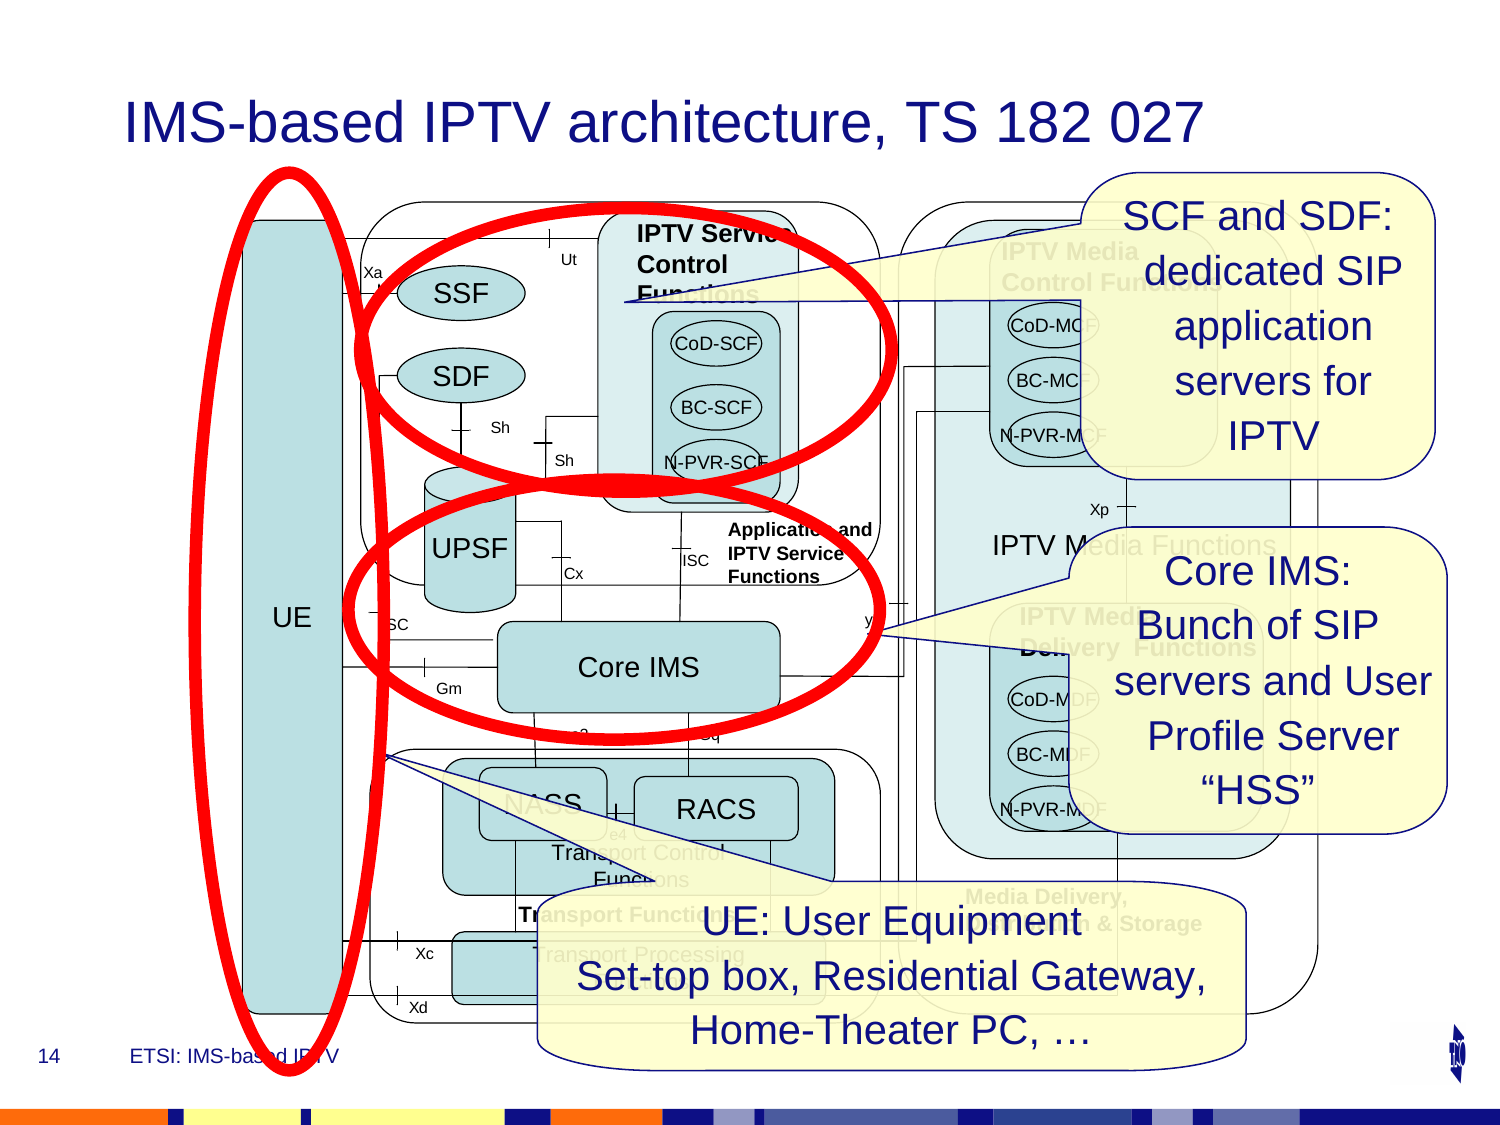

# IMS-based IPTV architecture, TS 182 027
SCF and SDF: dedicated SIP application servers for IPTV
Core IMS:
Bunch of SIP servers and User Profile Server
“HSS”
UE: User Equipment
Set-top box, Residential Gateway,
Home-Theater PC, …
14
ETSI: IMS-based IPTV